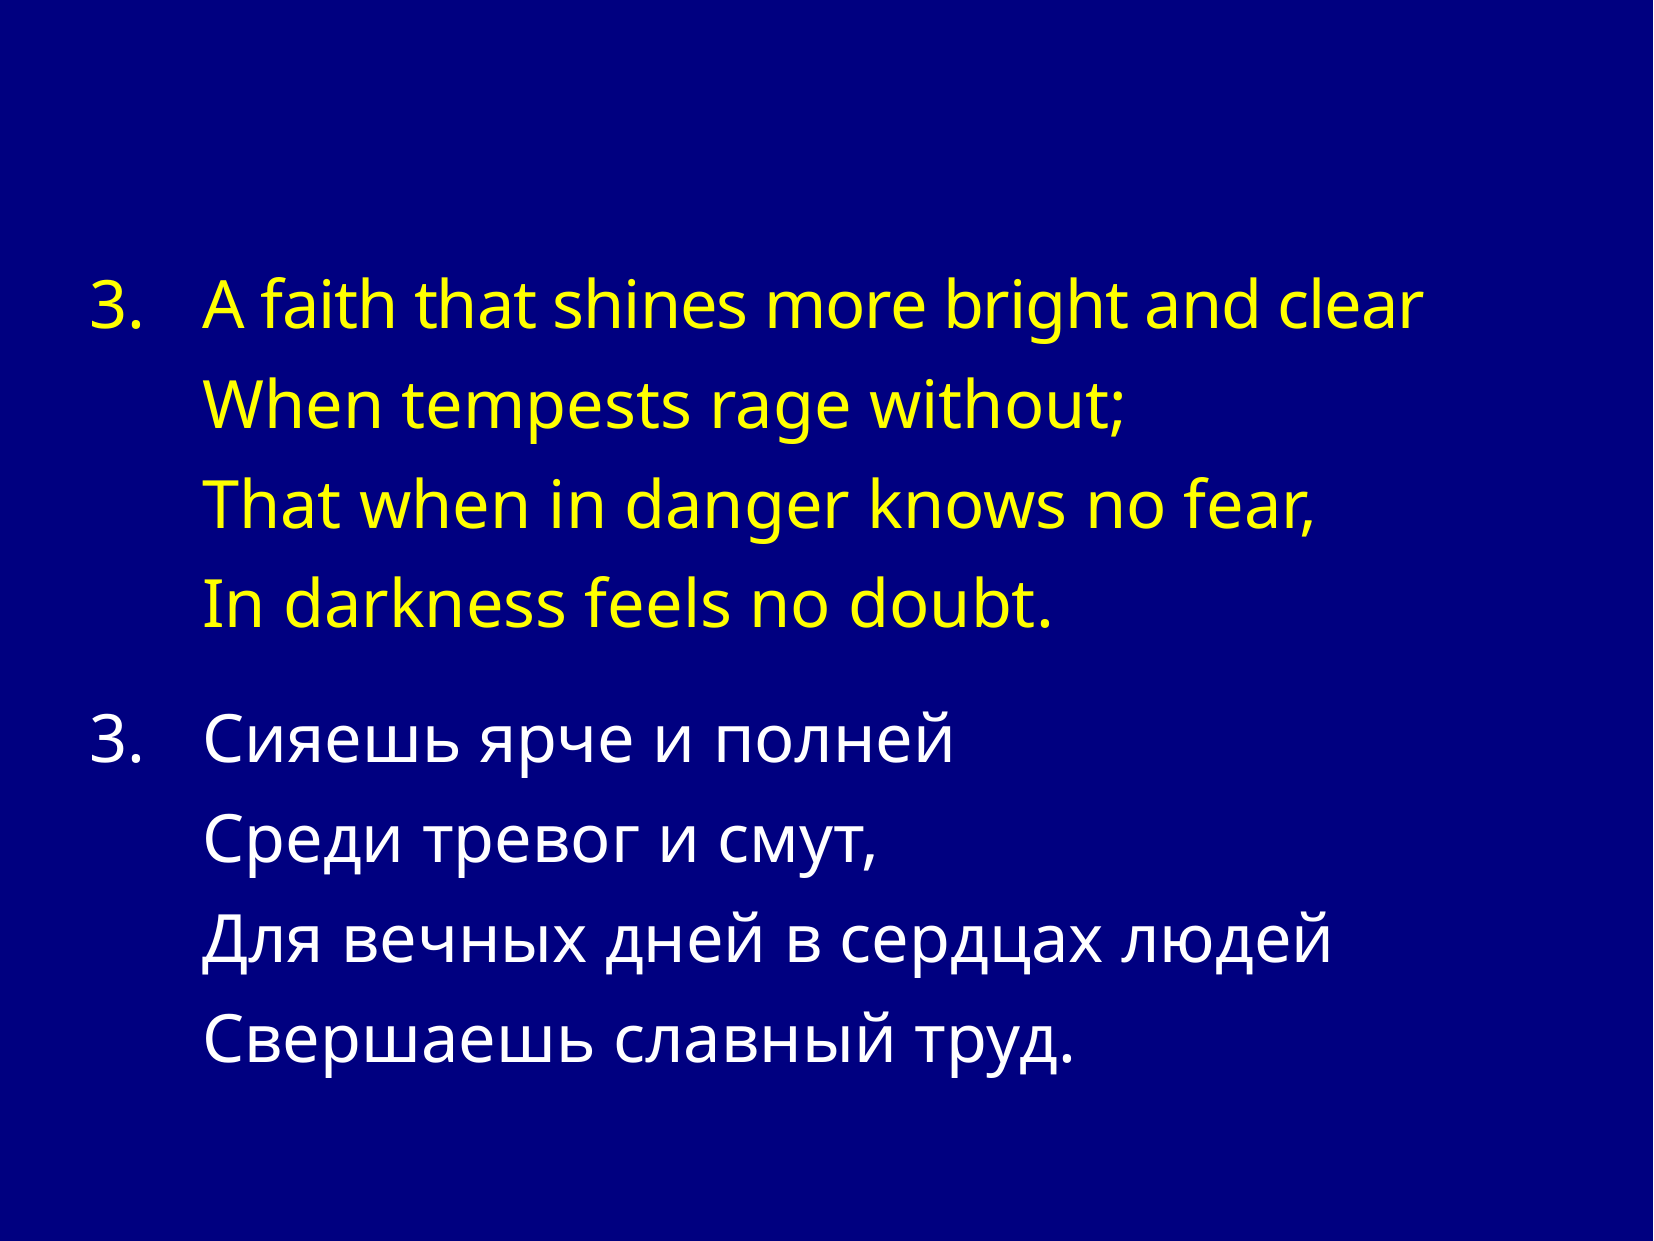

3.	A faith that shines more bright and clear
	When tempests rage without;
	That when in danger knows no fear,
	In darkness feels no doubt.
3.	Сияешь ярче и полней
	Среди тревог и смут,
	Для вечных дней в сердцах людей
	Свершаешь славный труд.